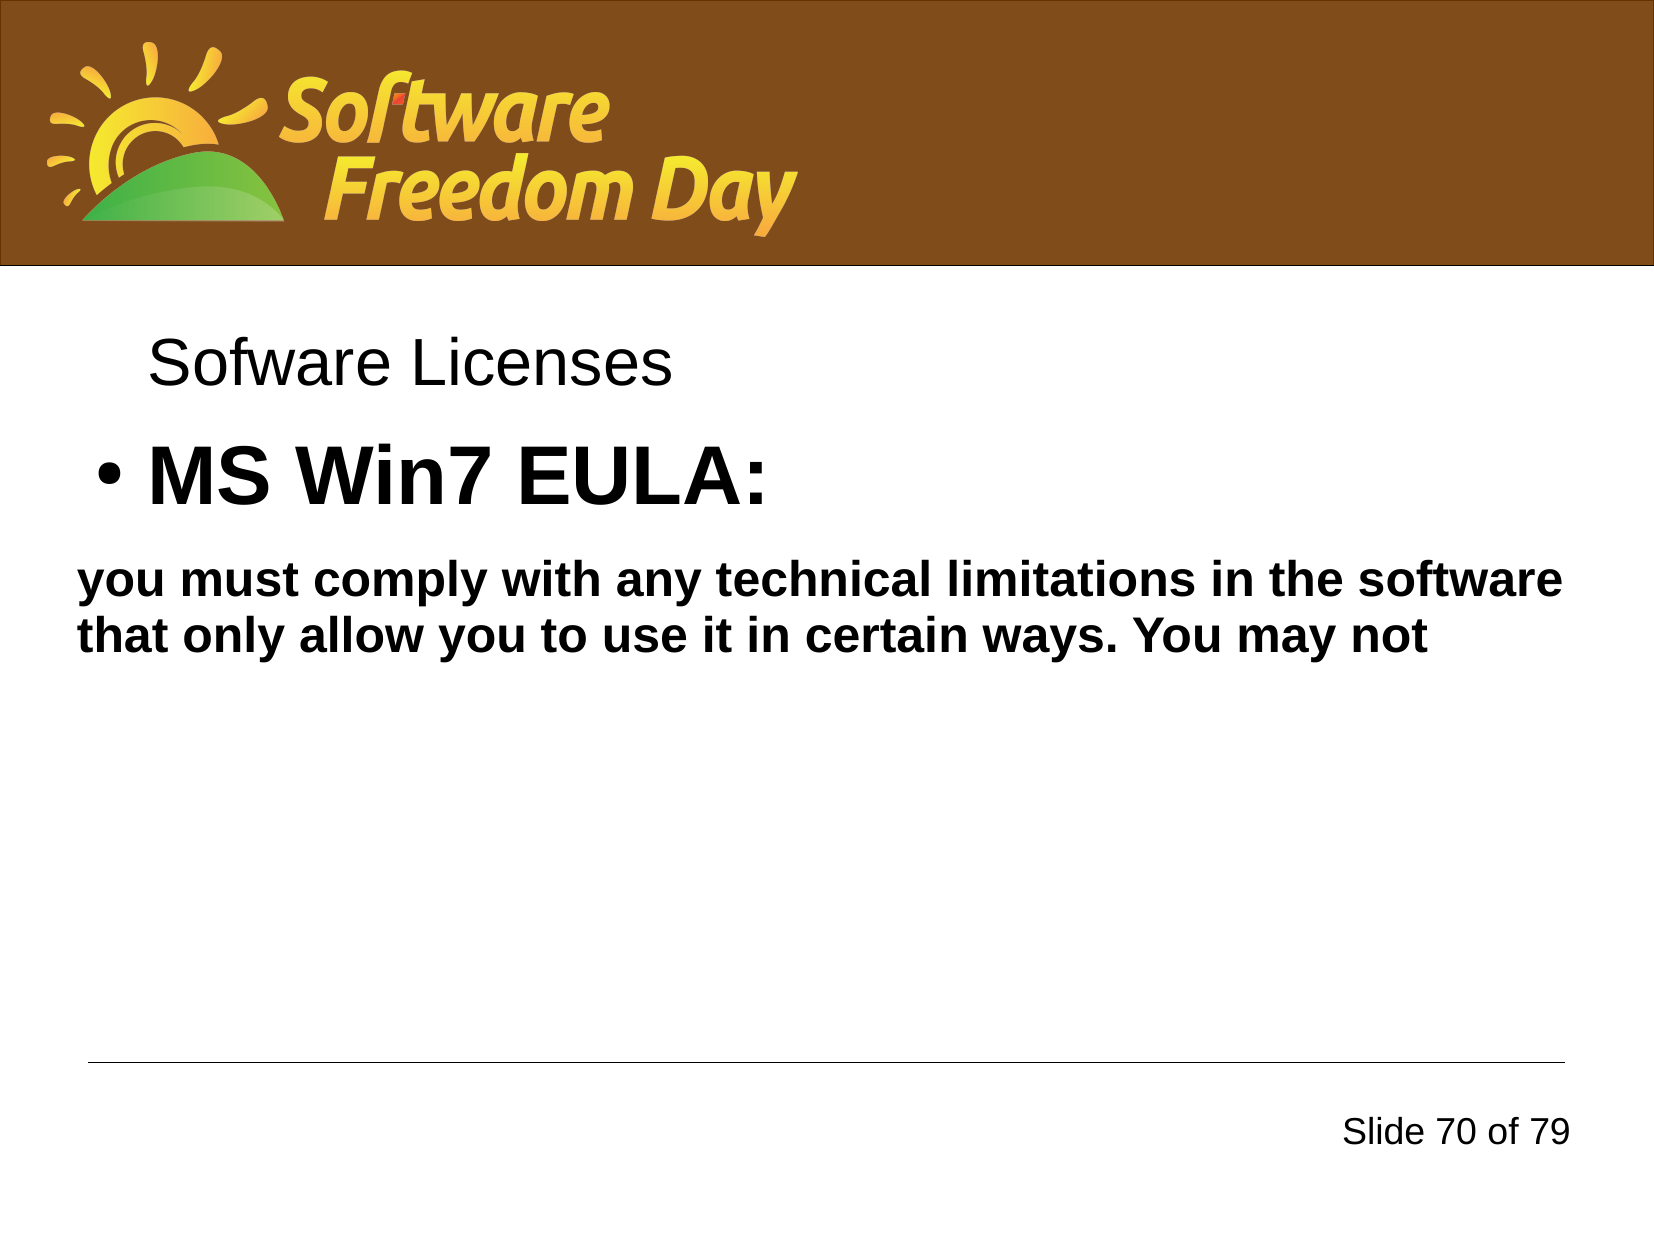

#
Sofware Licenses
MS Win7 EULA:
you must comply with any technical limitations in the software that only allow you to use it in certain ways. You may not
70